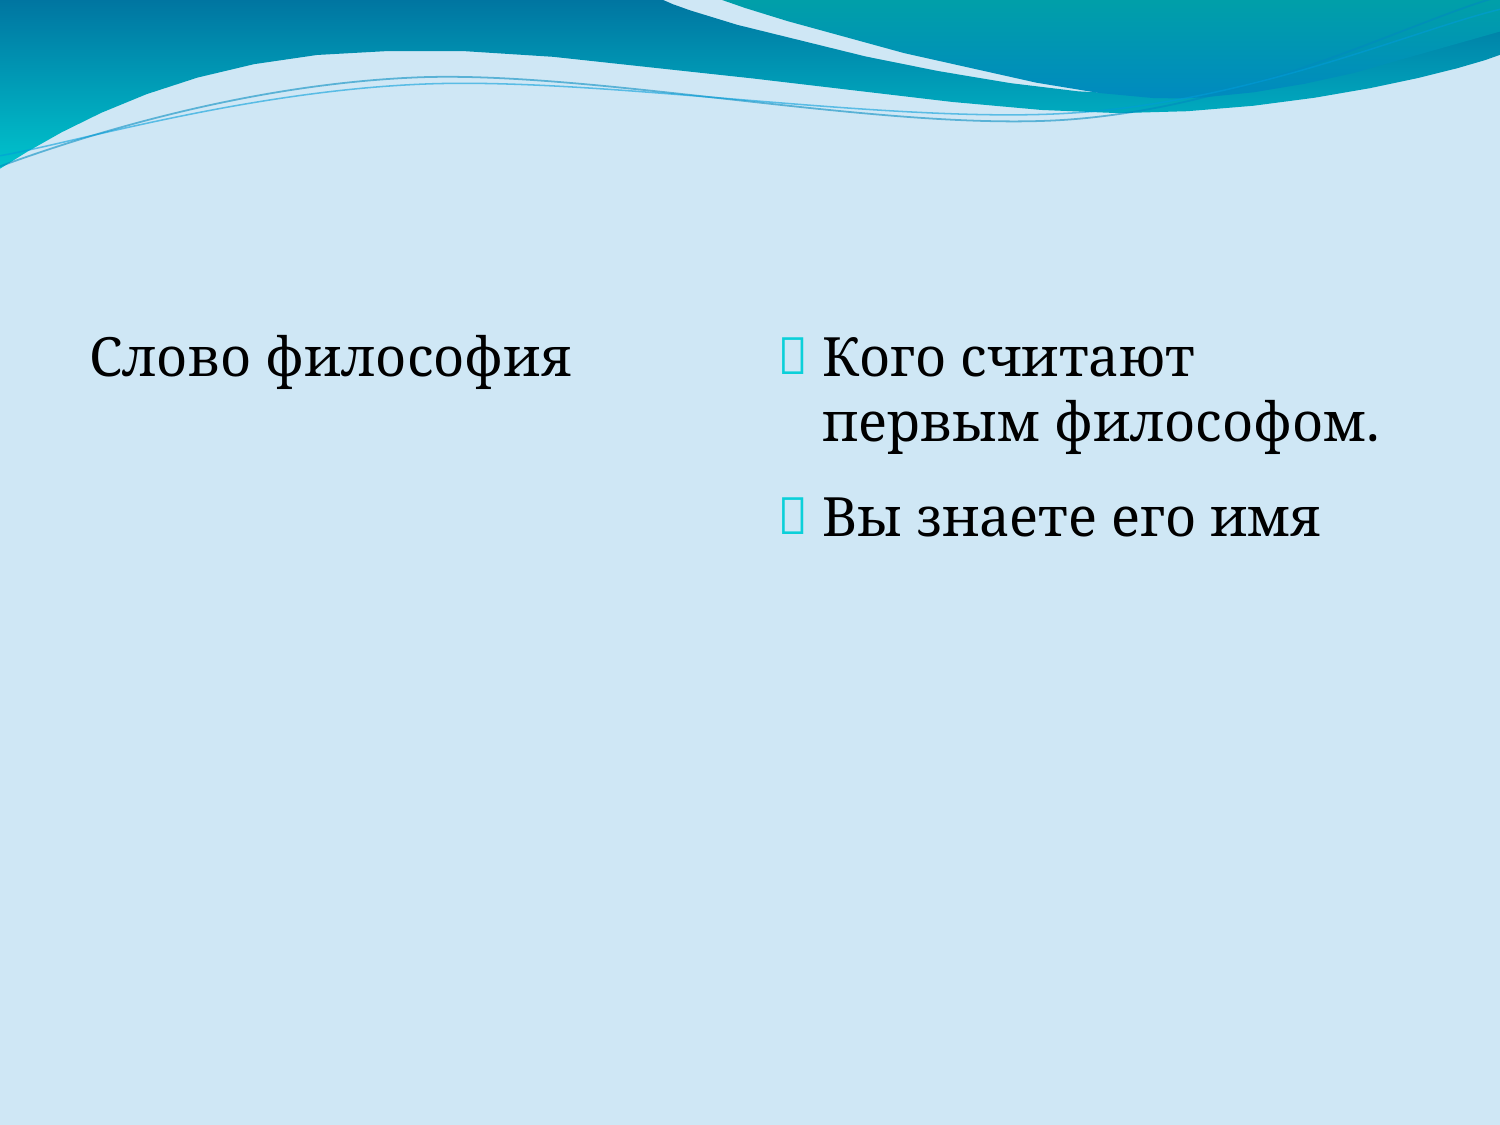

#
Слово философия
Кого считают первым философом.
Вы знаете его имя